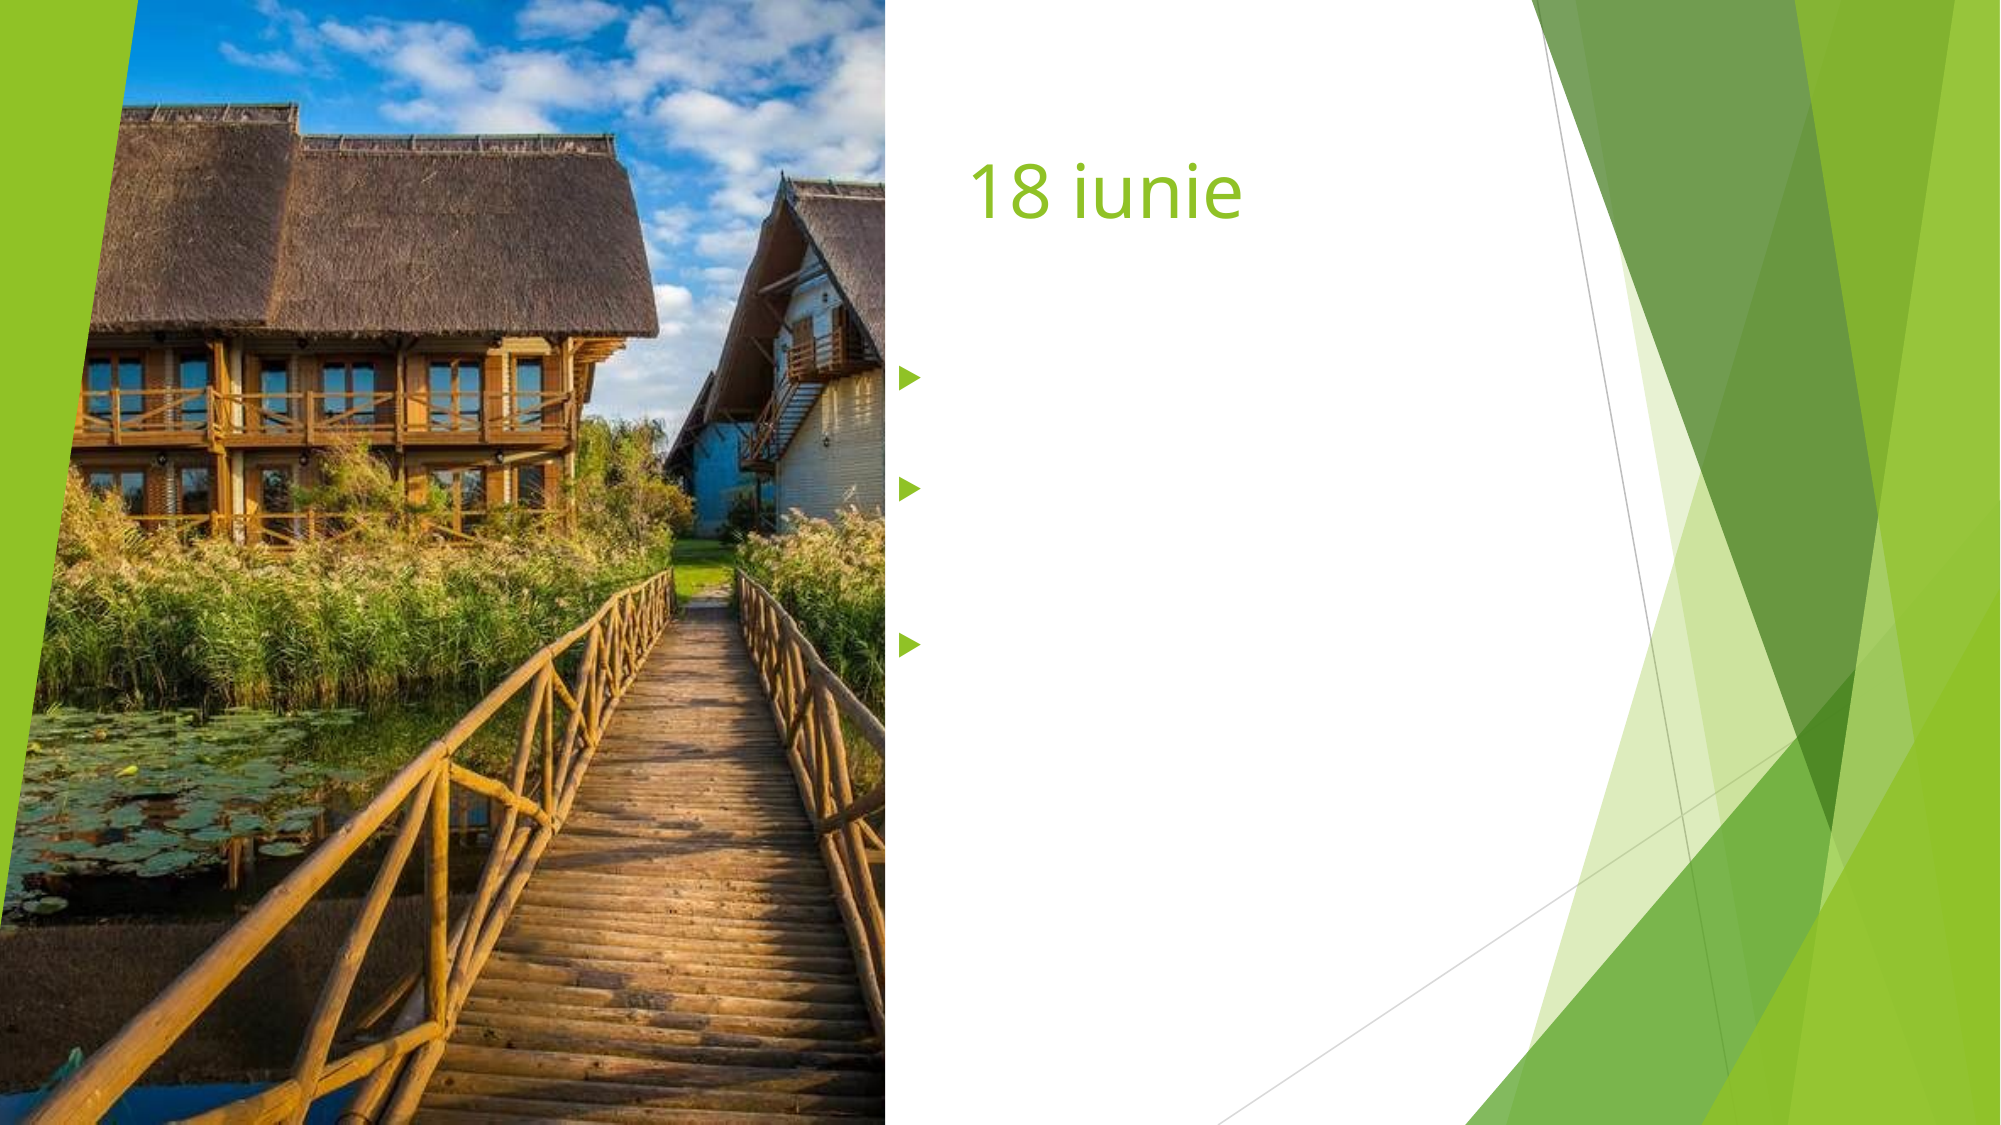

# 18 iunie
6:00-10:00 -> mic dejun
11:00 -> îmbarcare ponton plecare spre Murighiol